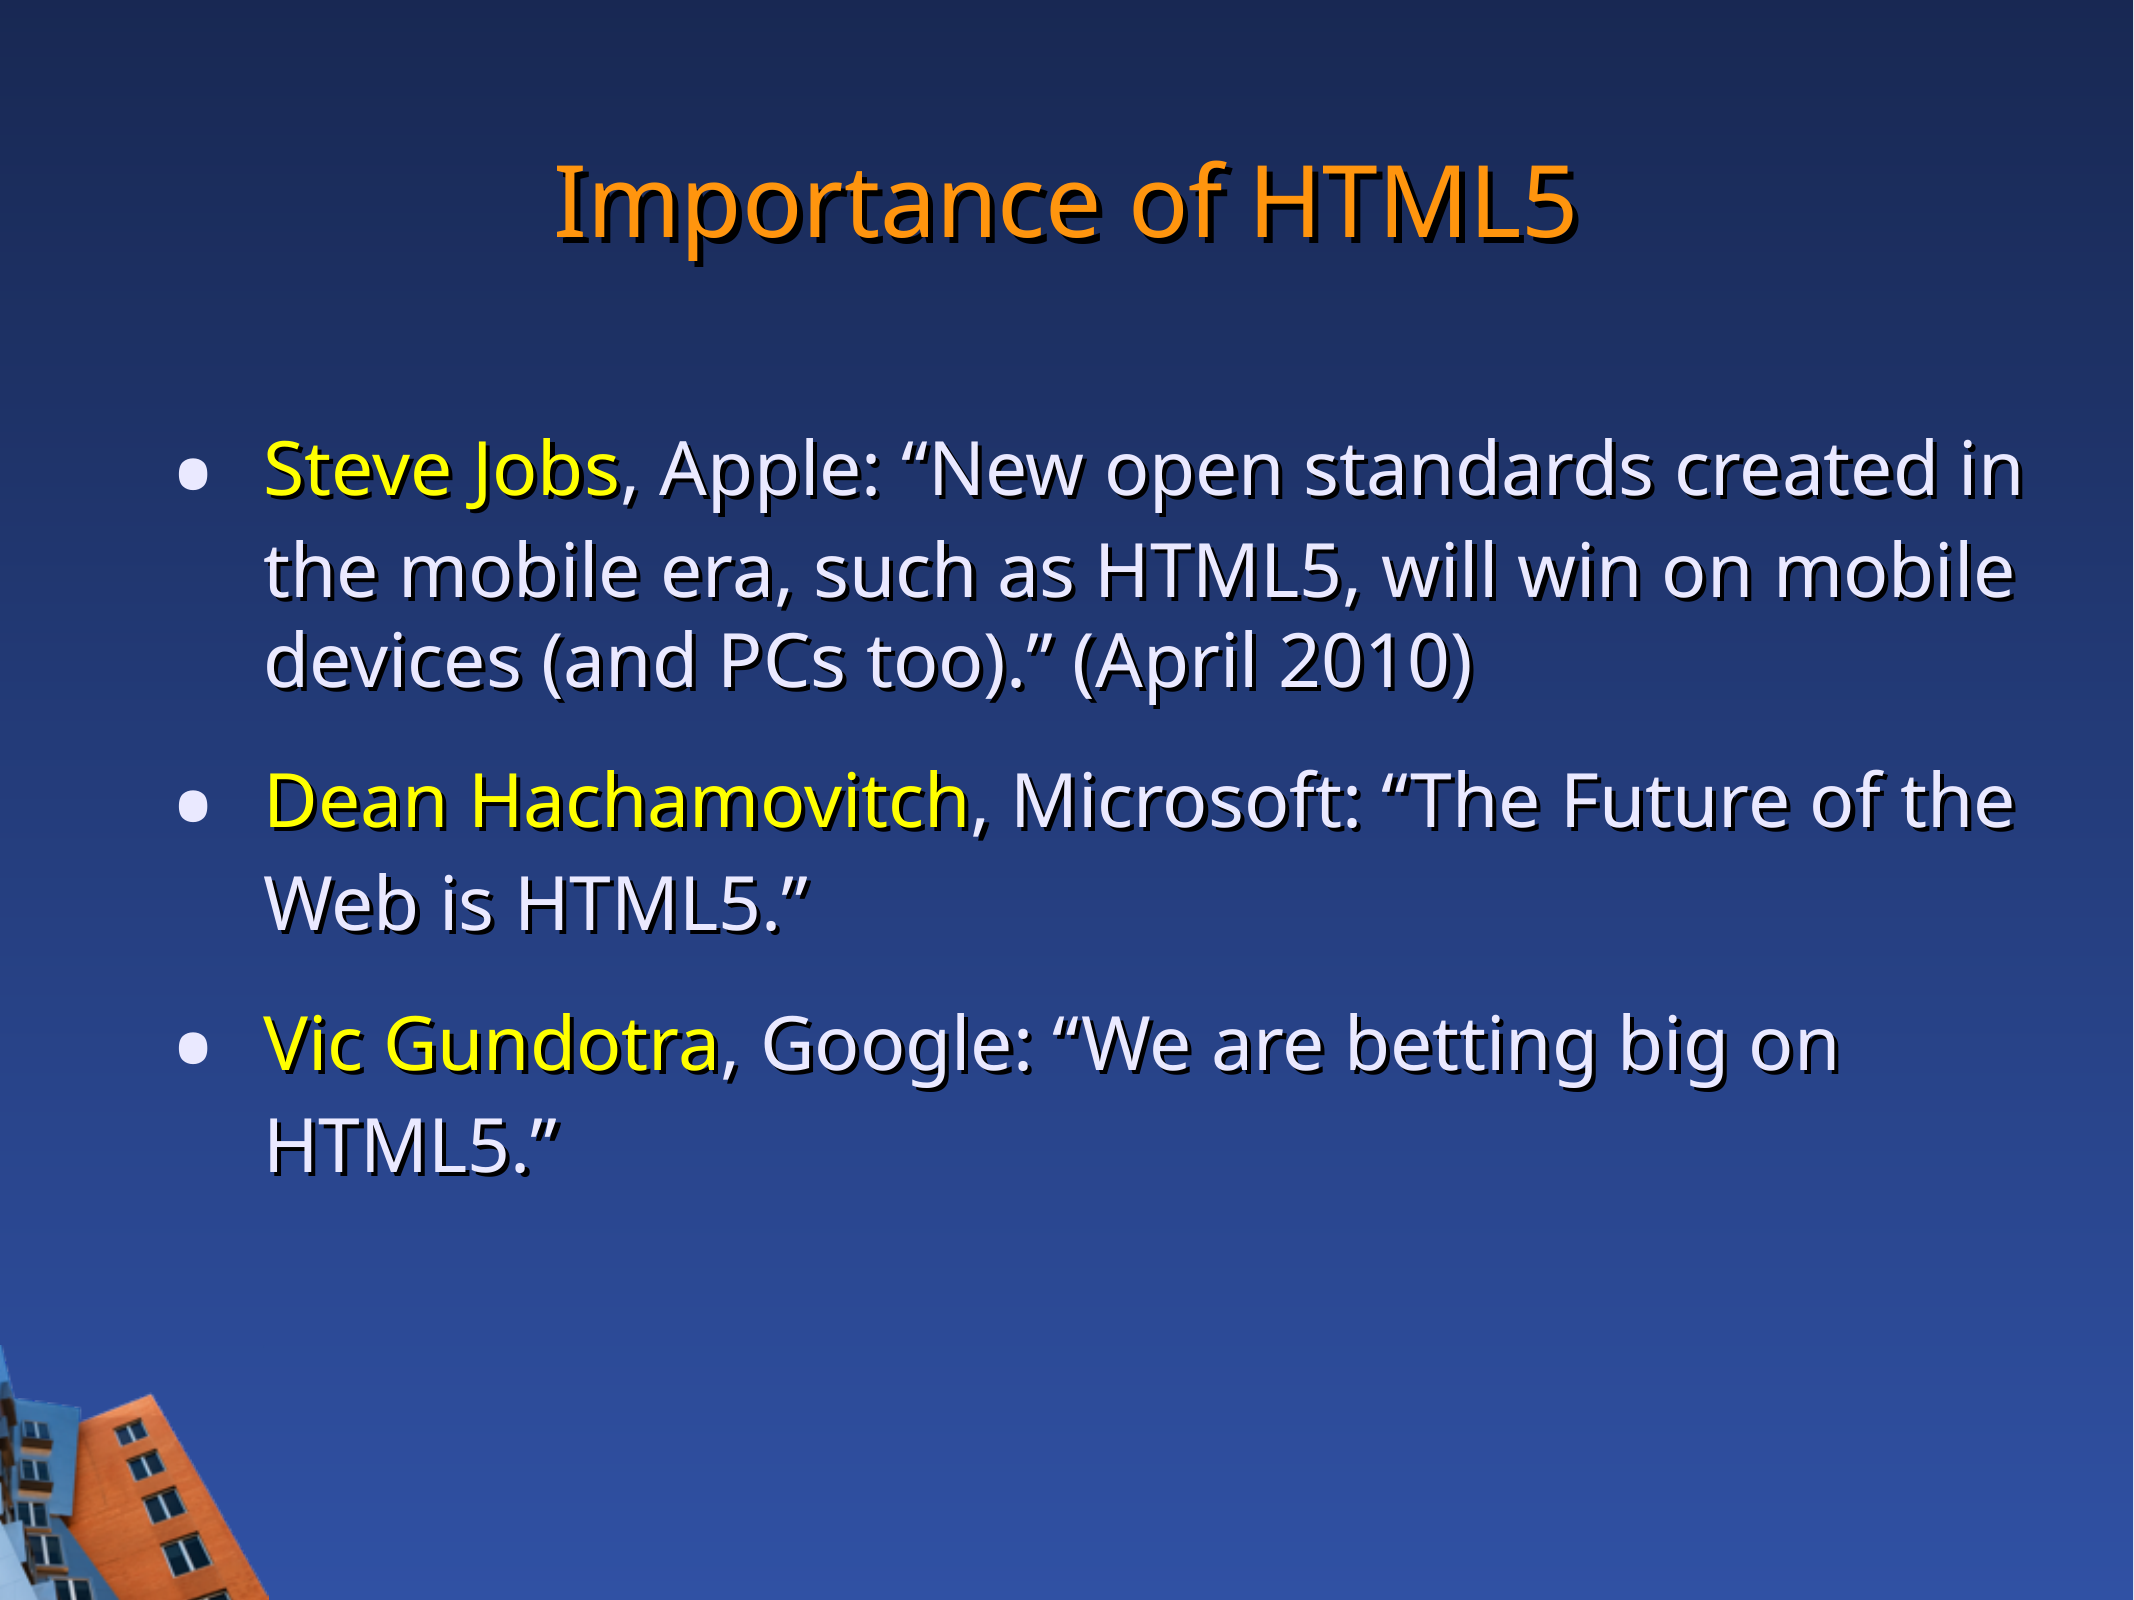

# Importance of HTML5
Steve Jobs, Apple: “New open standards created in the mobile era, such as HTML5, will win on mobile devices (and PCs too).” (April 2010)
Dean Hachamovitch, Microsoft: “The Future of the Web is HTML5.”
Vic Gundotra, Google: “We are betting big on HTML5.”